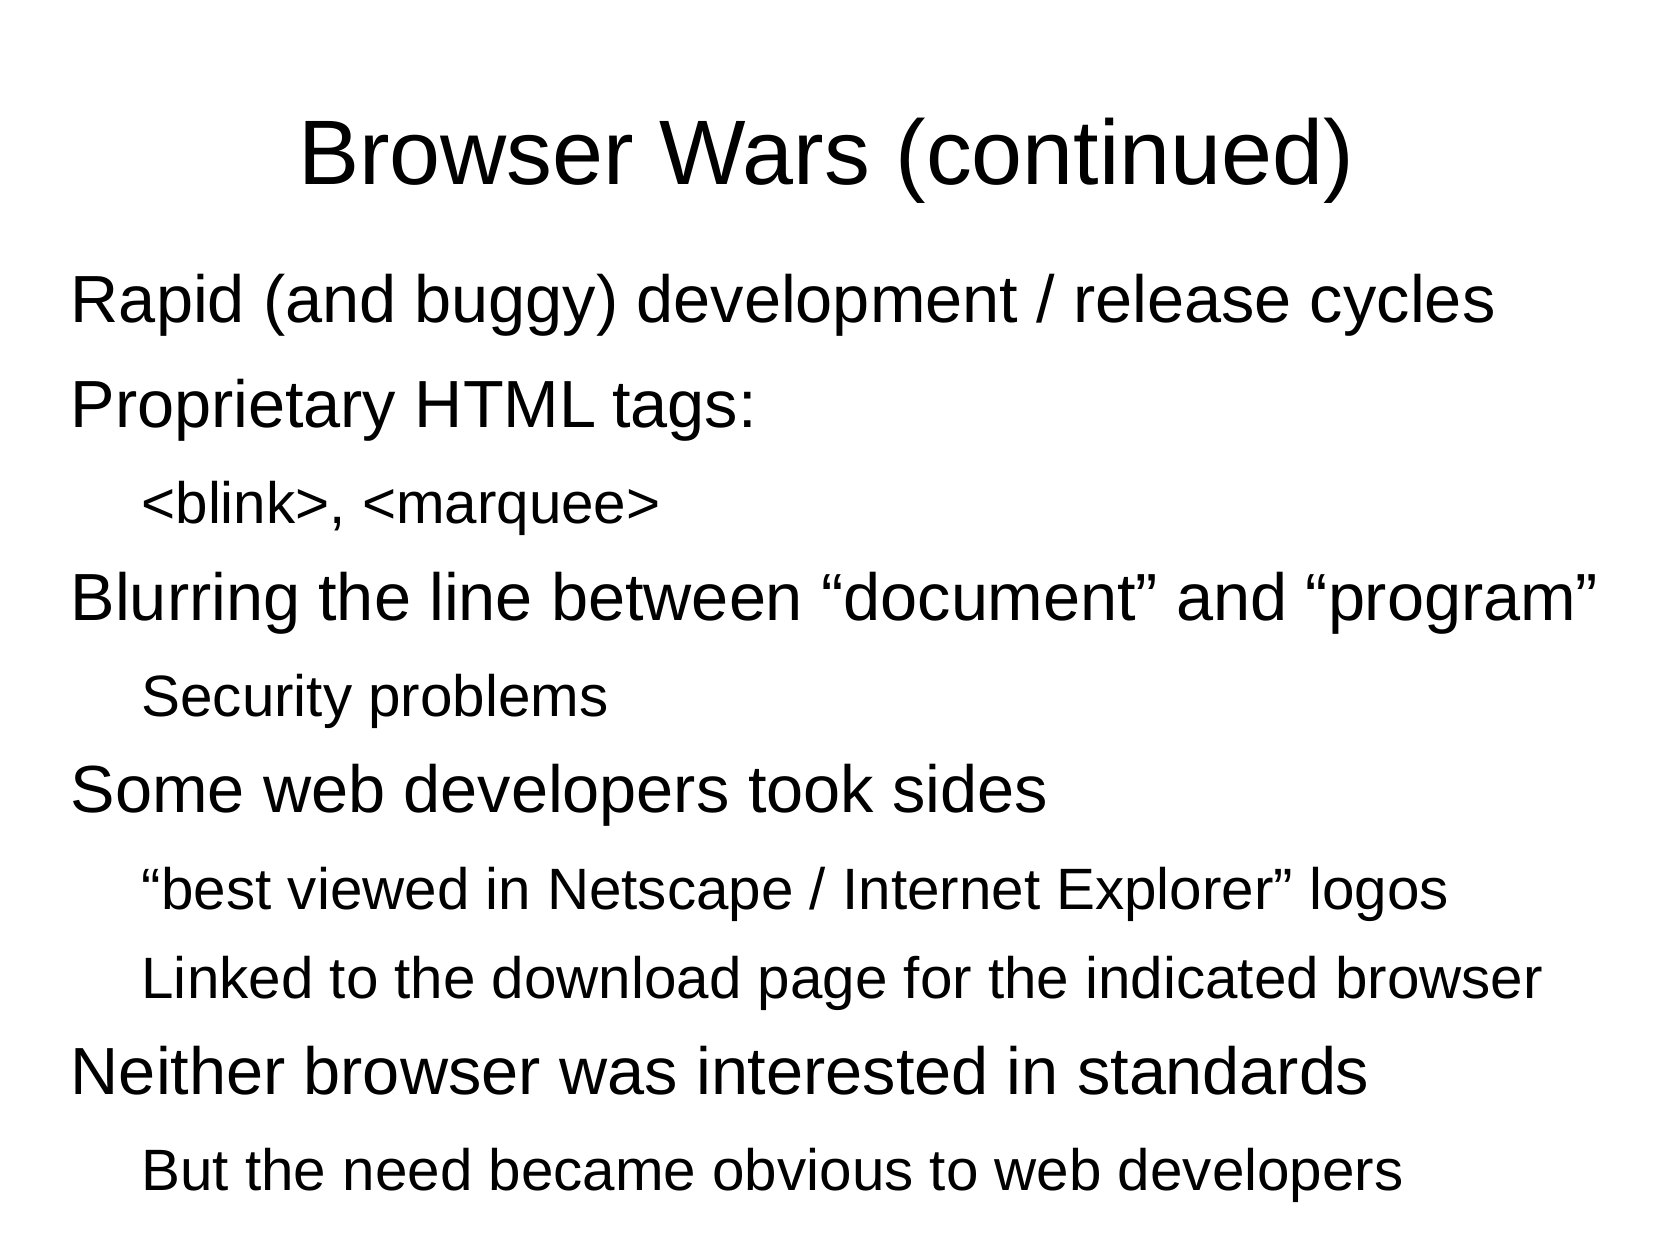

# Browser Wars (continued)
Rapid (and buggy) development / release cycles
Proprietary HTML tags:
<blink>, <marquee>
Blurring the line between “document” and “program”
Security problems
Some web developers took sides
“best viewed in Netscape / Internet Explorer” logos
Linked to the download page for the indicated browser
Neither browser was interested in standards
But the need became obvious to web developers